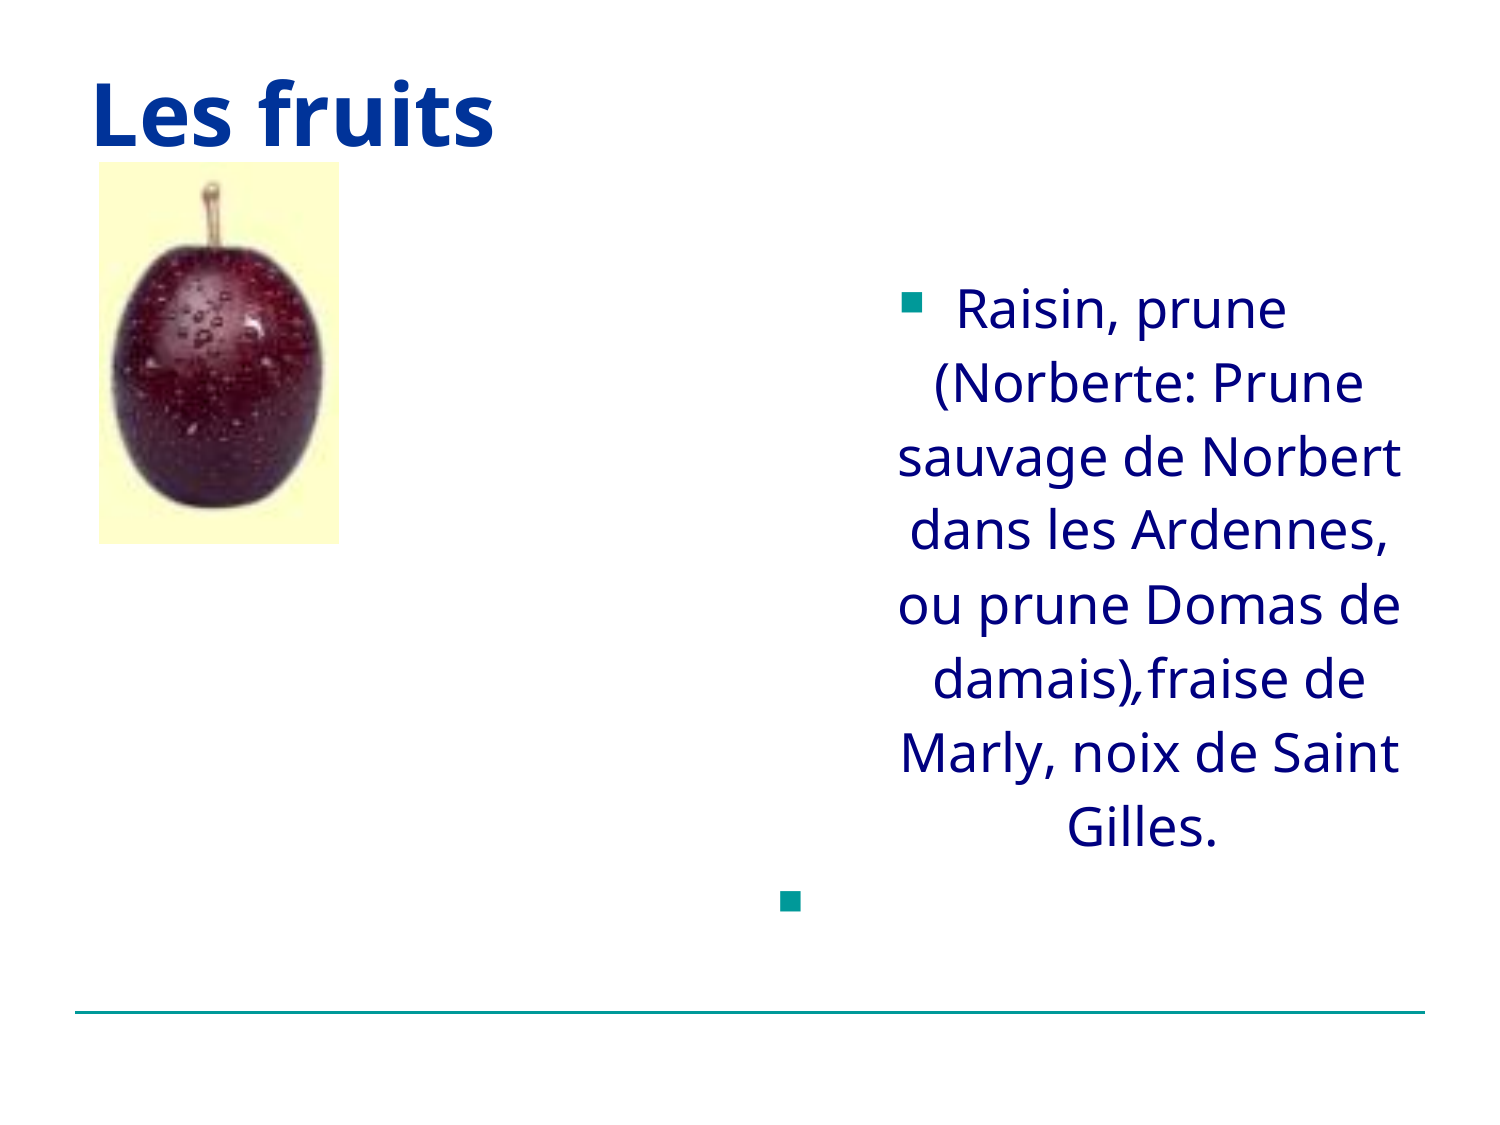

# Les fruits
Raisin, prune (Norberte: Prune sauvage de Norbert dans les Ardennes, ou prune Domas de damais),fraise de Marly, noix de Saint Gilles.